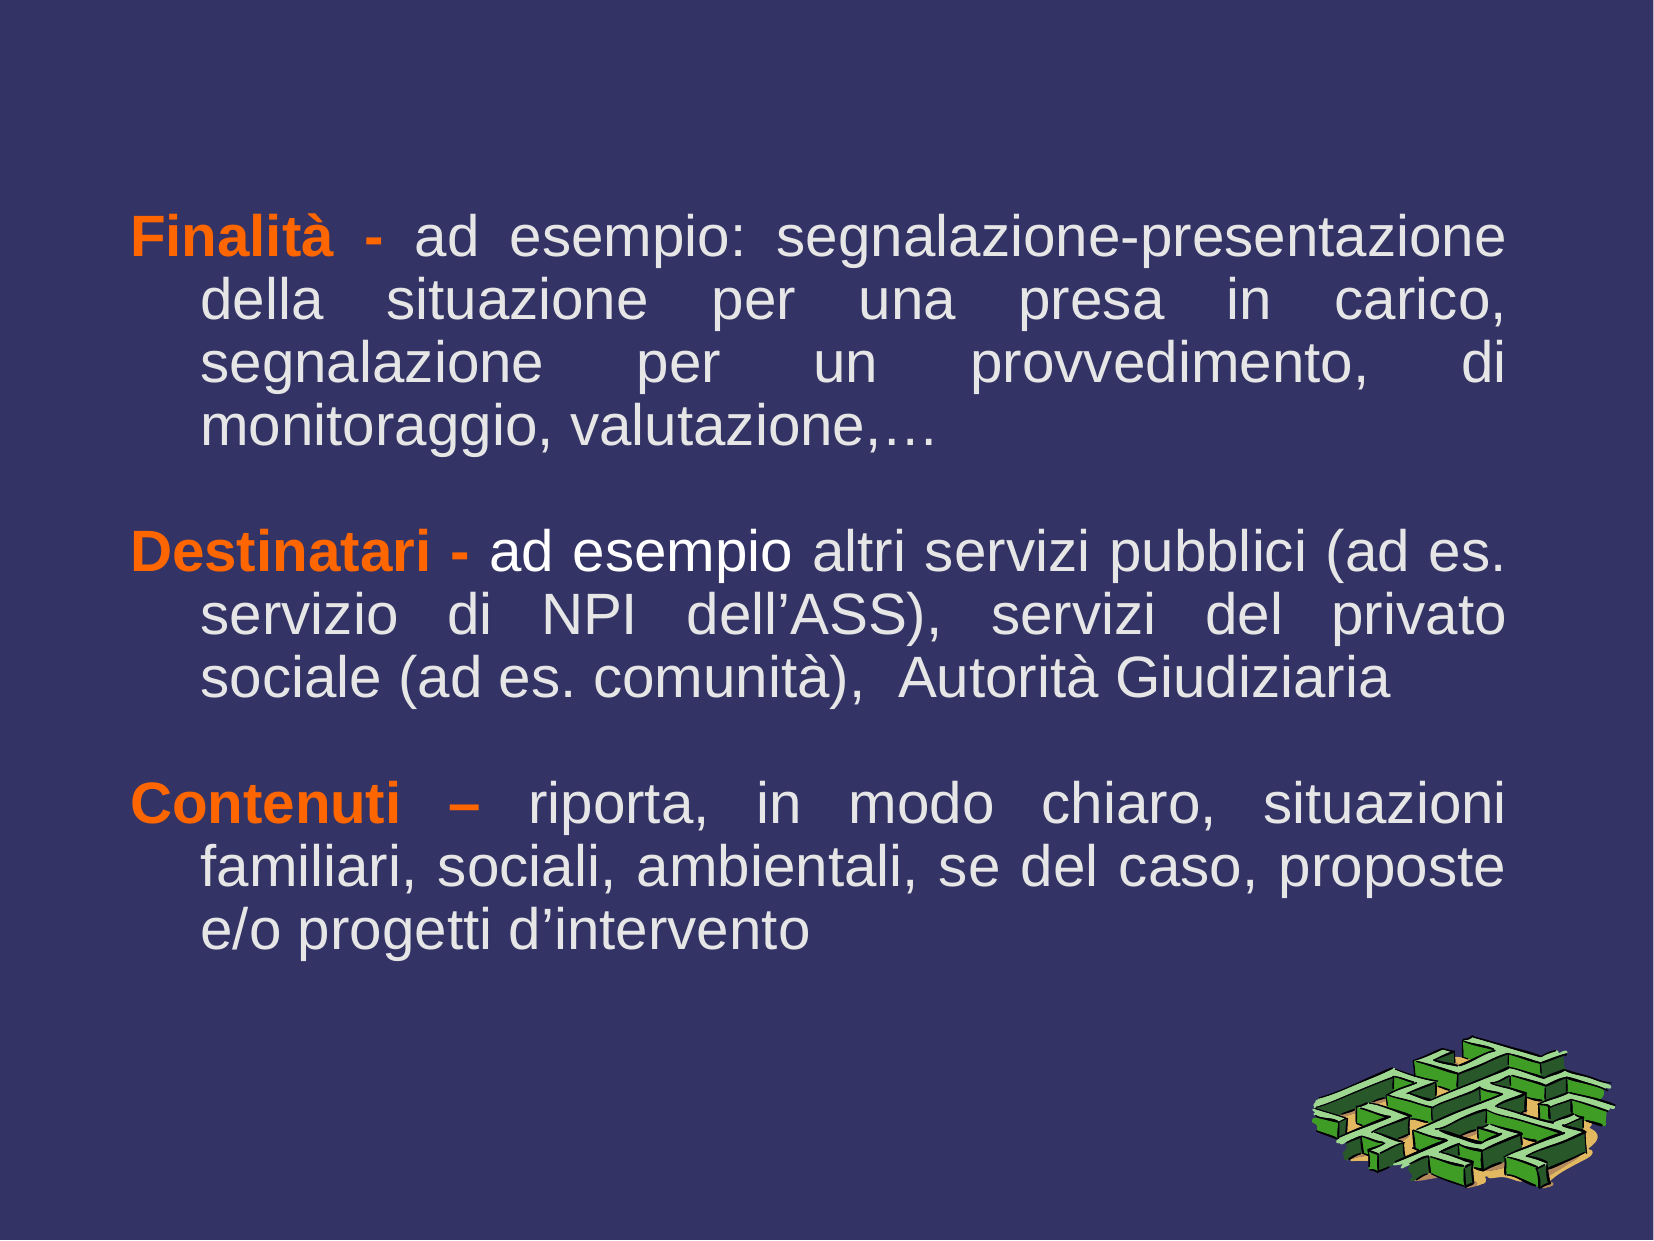

Finalità - ad esempio: segnalazione-presentazione della situazione per una presa in carico, segnalazione per un provvedimento, di monitoraggio, valutazione,…
Destinatari - ad esempio altri servizi pubblici (ad es. servizio di NPI dell’ASS), servizi del privato sociale (ad es. comunità), Autorità Giudiziaria
Contenuti – riporta, in modo chiaro, situazioni familiari, sociali, ambientali, se del caso, proposte e/o progetti d’intervento